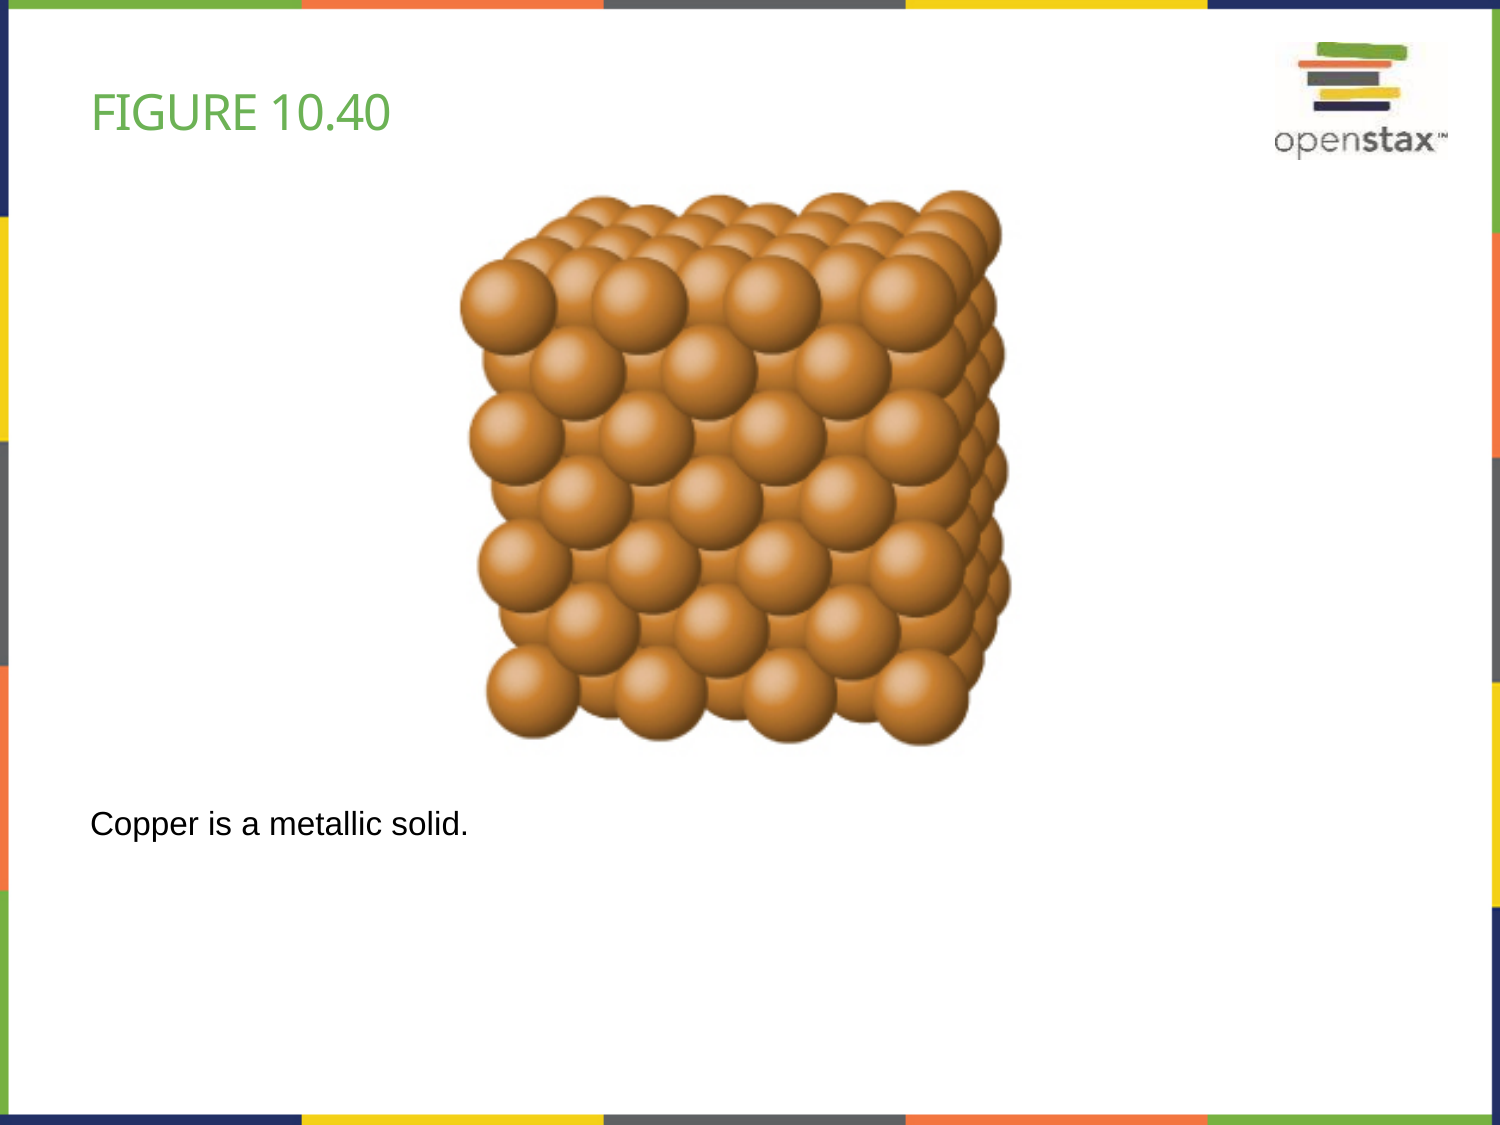

# Figure 10.40
Copper is a metallic solid.